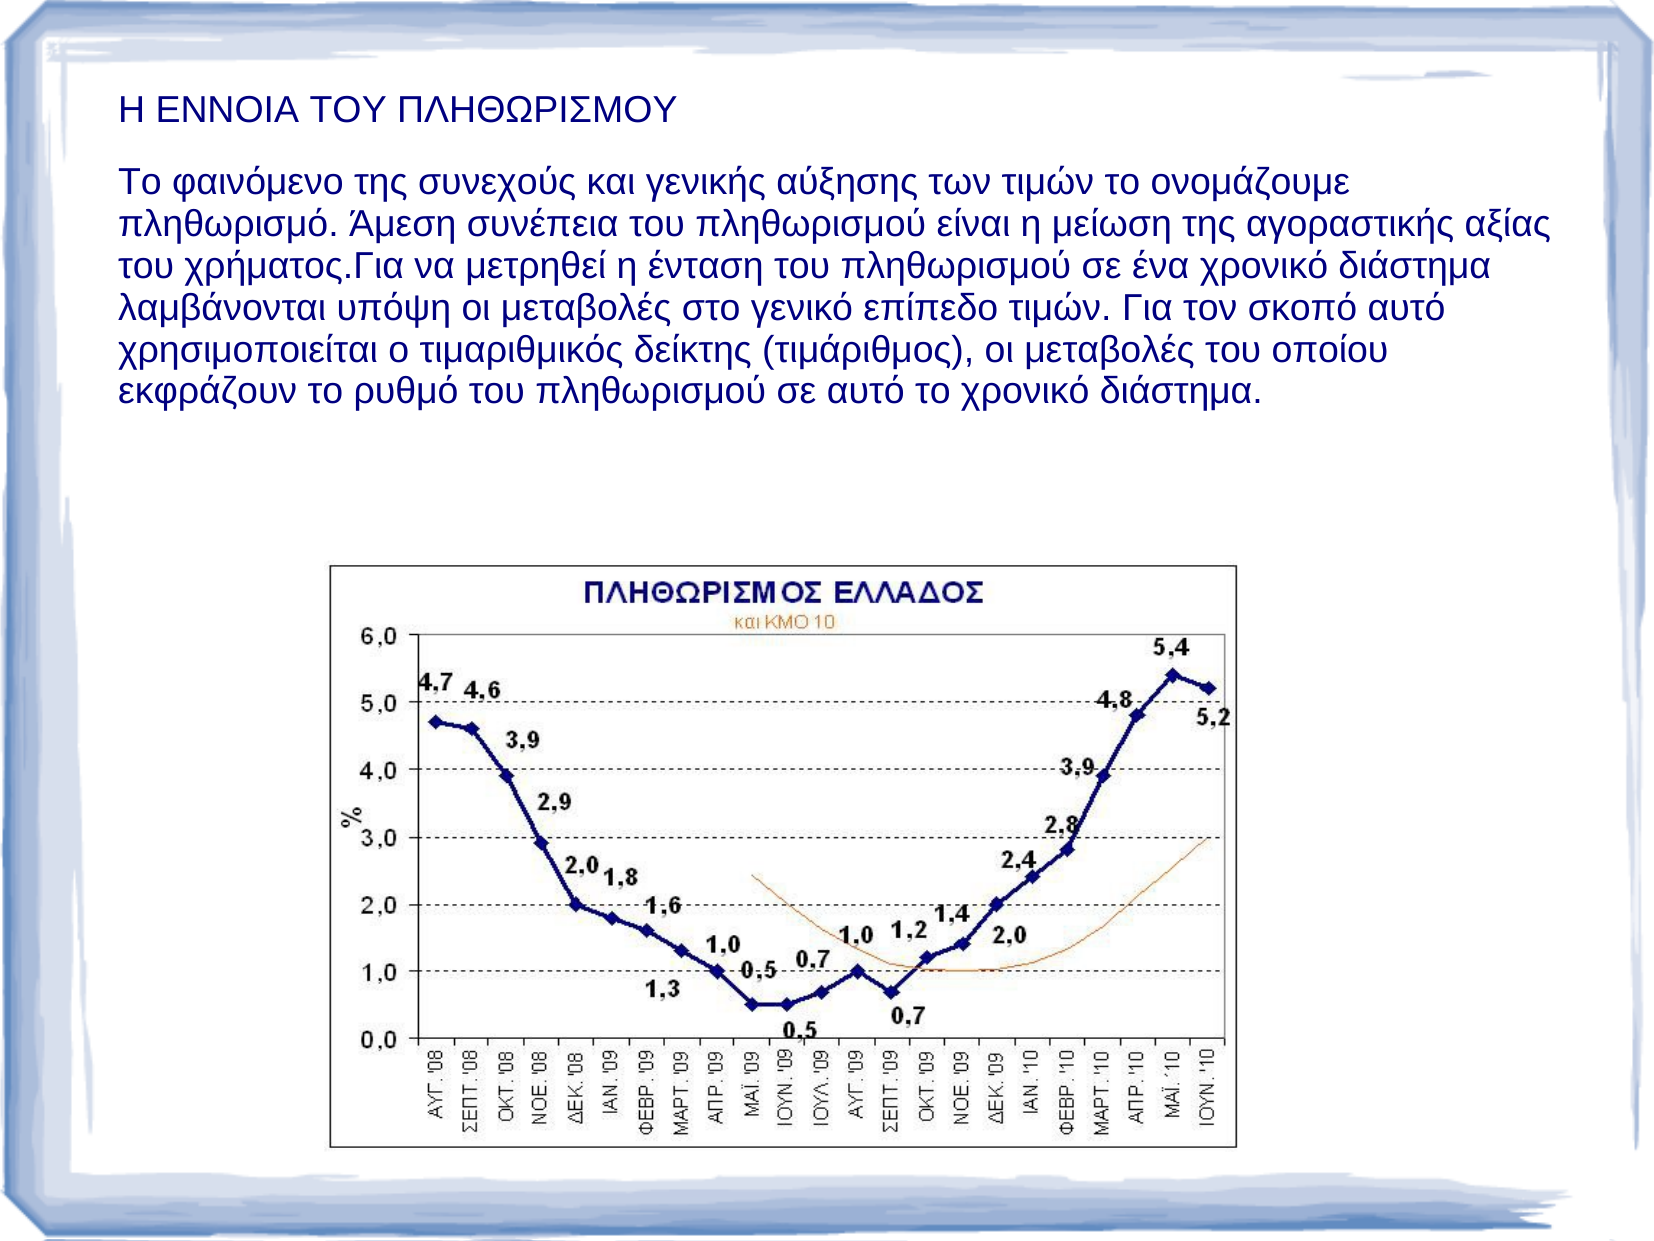

# Η ΕΝΝΟΙΑ ΤΟΥ ΠΛΗΘΩΡΙΣΜΟΥ
Το φαινόμενο της συνεχούς και γενικής αύξησης των τιμών το ονομάζουμε πληθωρισμό. Άμεση συνέπεια του πληθωρισμού είναι η μείωση της αγοραστικής αξίας του χρήματος.Για να μετρηθεί η ένταση του πληθωρισμού σε ένα χρονικό διάστημα λαμβάνονται υπόψη οι μεταβολές στο γενικό επίπεδο τιμών. Για τον σκοπό αυτό χρησιμοποιείται ο τιμαριθμικός δείκτης (τιμάριθμος), οι μεταβολές του οποίου εκφράζουν το ρυθμό του πληθωρισμού σε αυτό το χρονικό διάστημα.